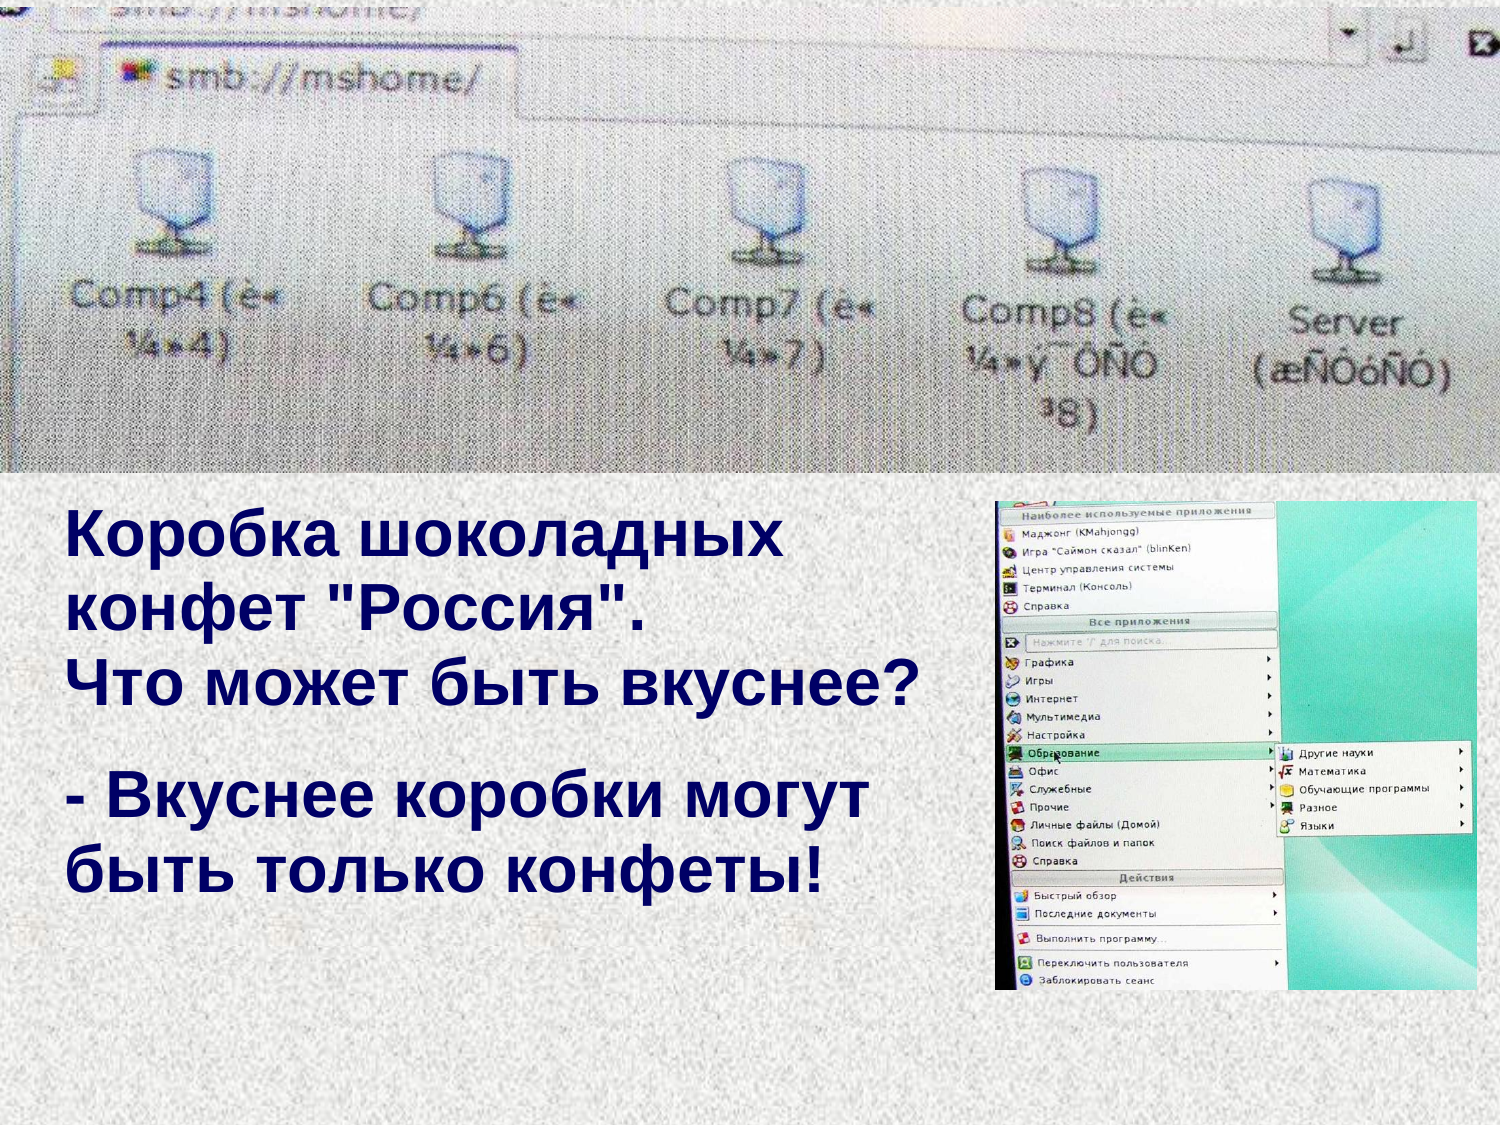

Коробка шоколадных конфет "Россия".
Что может быть вкуснее?
- Вкуснее коробки могут быть только конфеты!